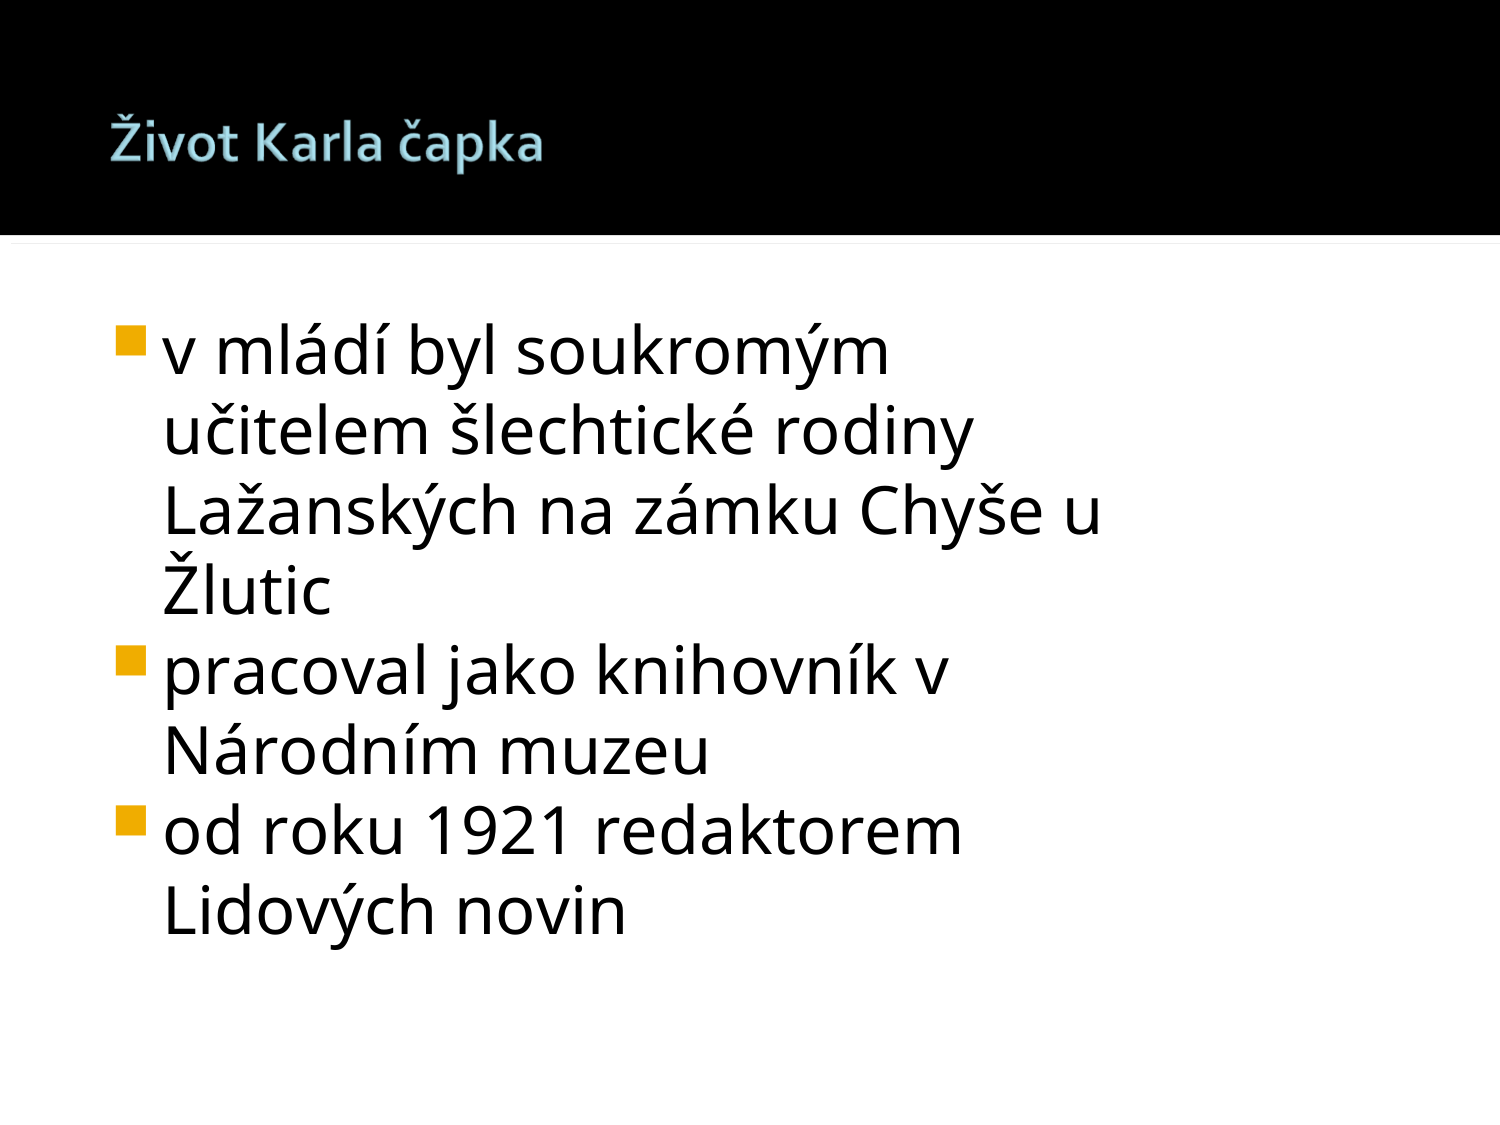

# v mládí byl soukromým učitelem šlechtické rodiny Lažanských na zámku Chyše u Žlutic
pracoval jako knihovník v Národním muzeu
od roku 1921 redaktorem Lidových novin